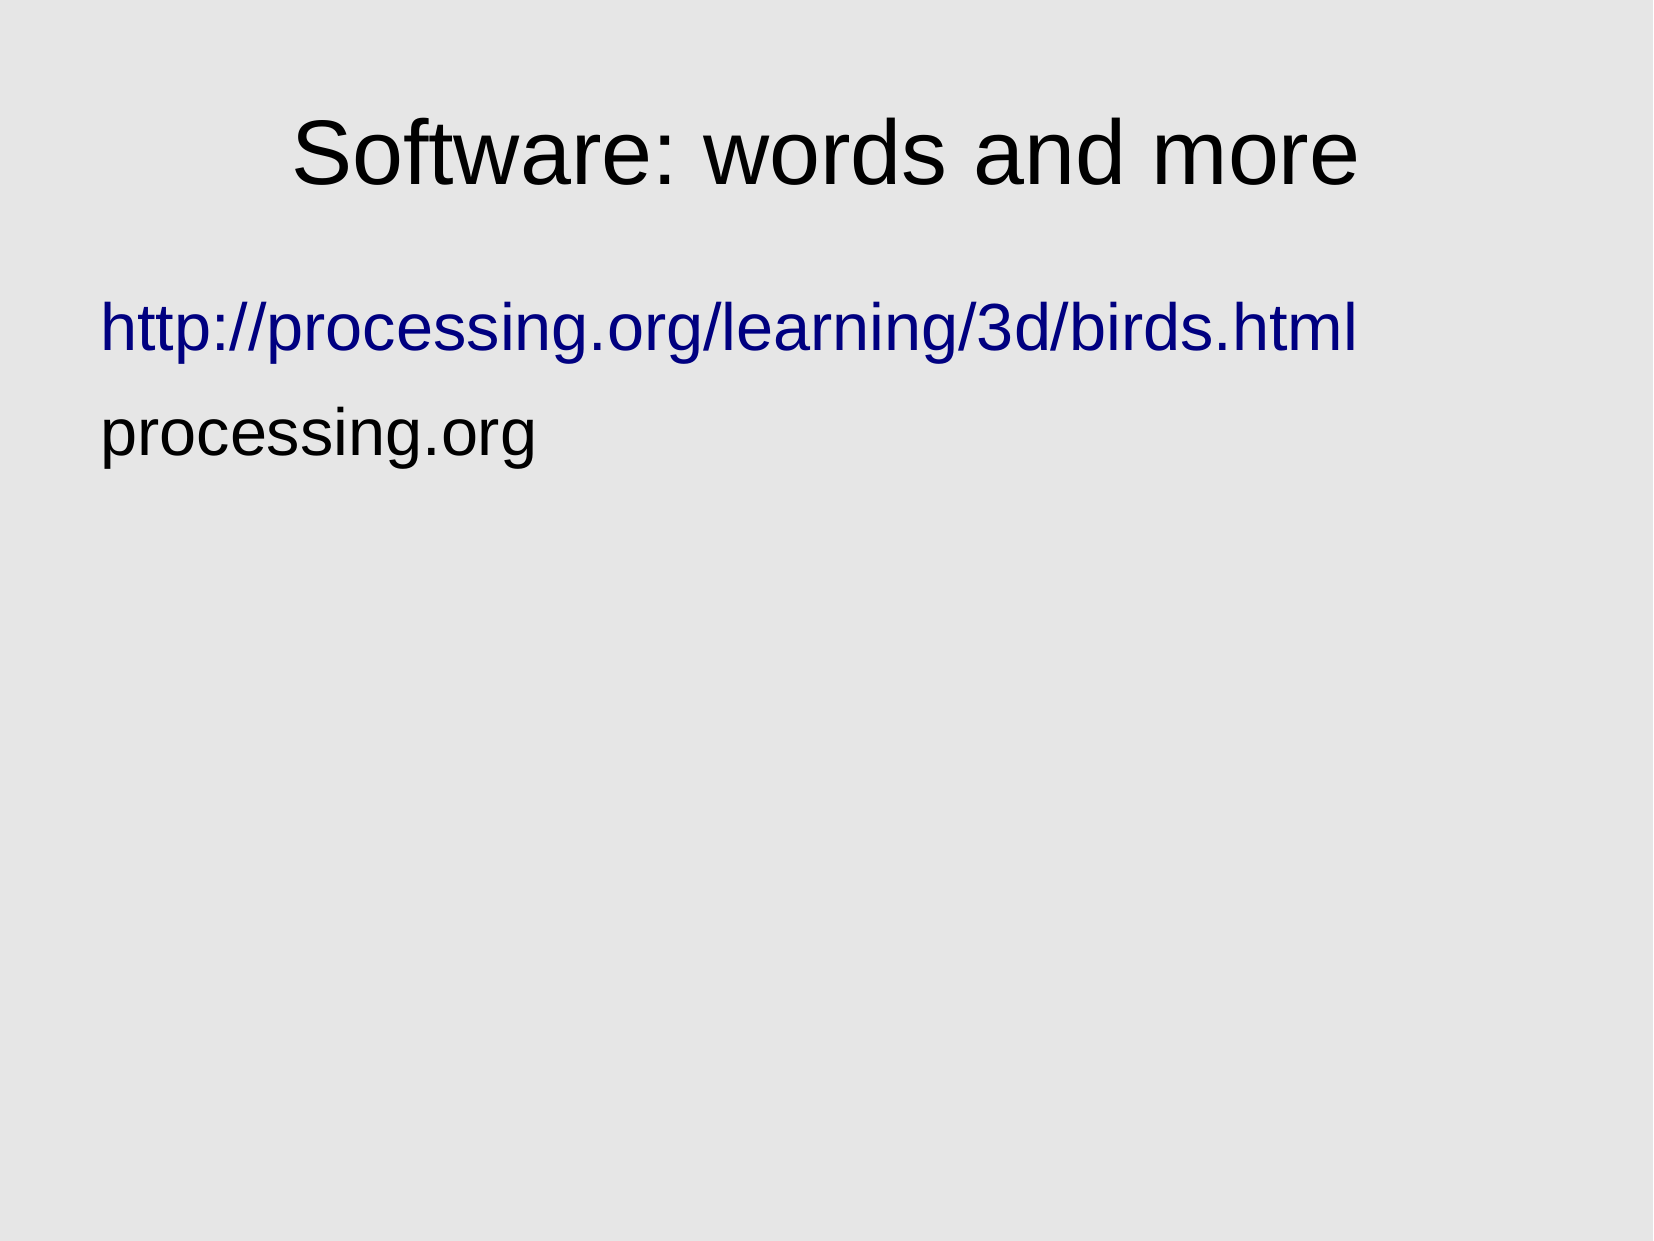

# Software: words and more
http://processing.org/learning/3d/birds.html
processing.org